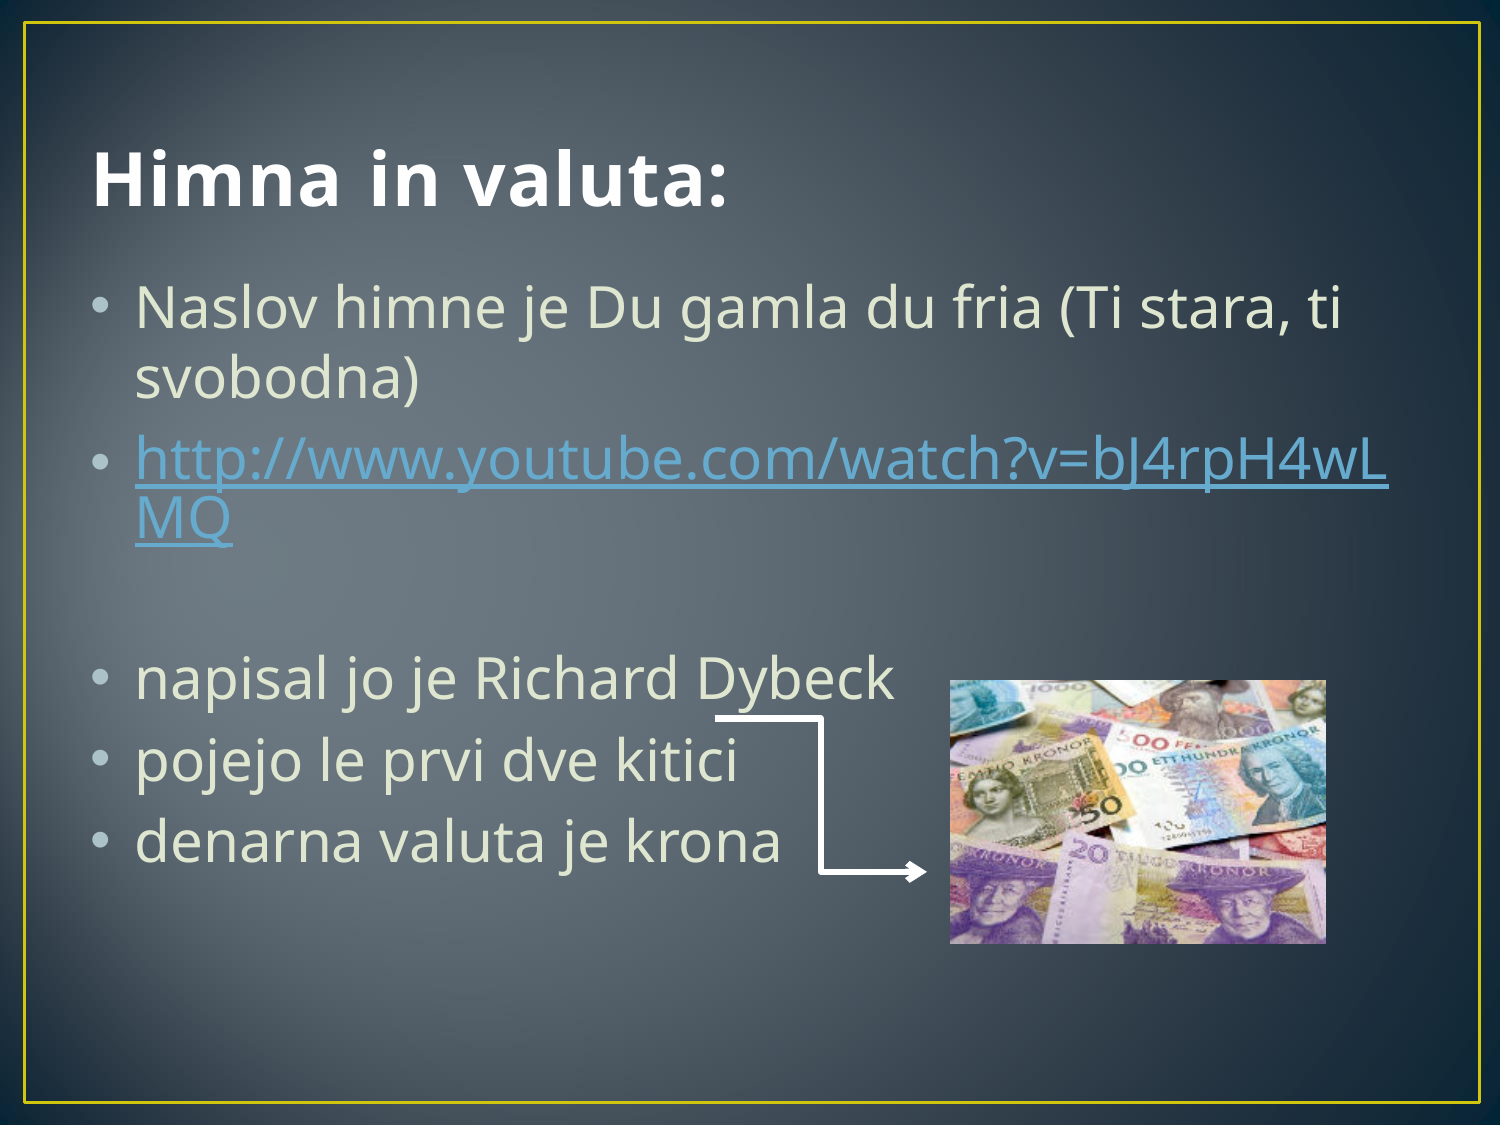

# Himna in valuta:
Naslov himne je Du gamla du fria (Ti stara, ti svobodna)
http://www.youtube.com/watch?v=bJ4rpH4wLMQ
napisal jo je Richard Dybeck
pojejo le prvi dve kitici
denarna valuta je krona